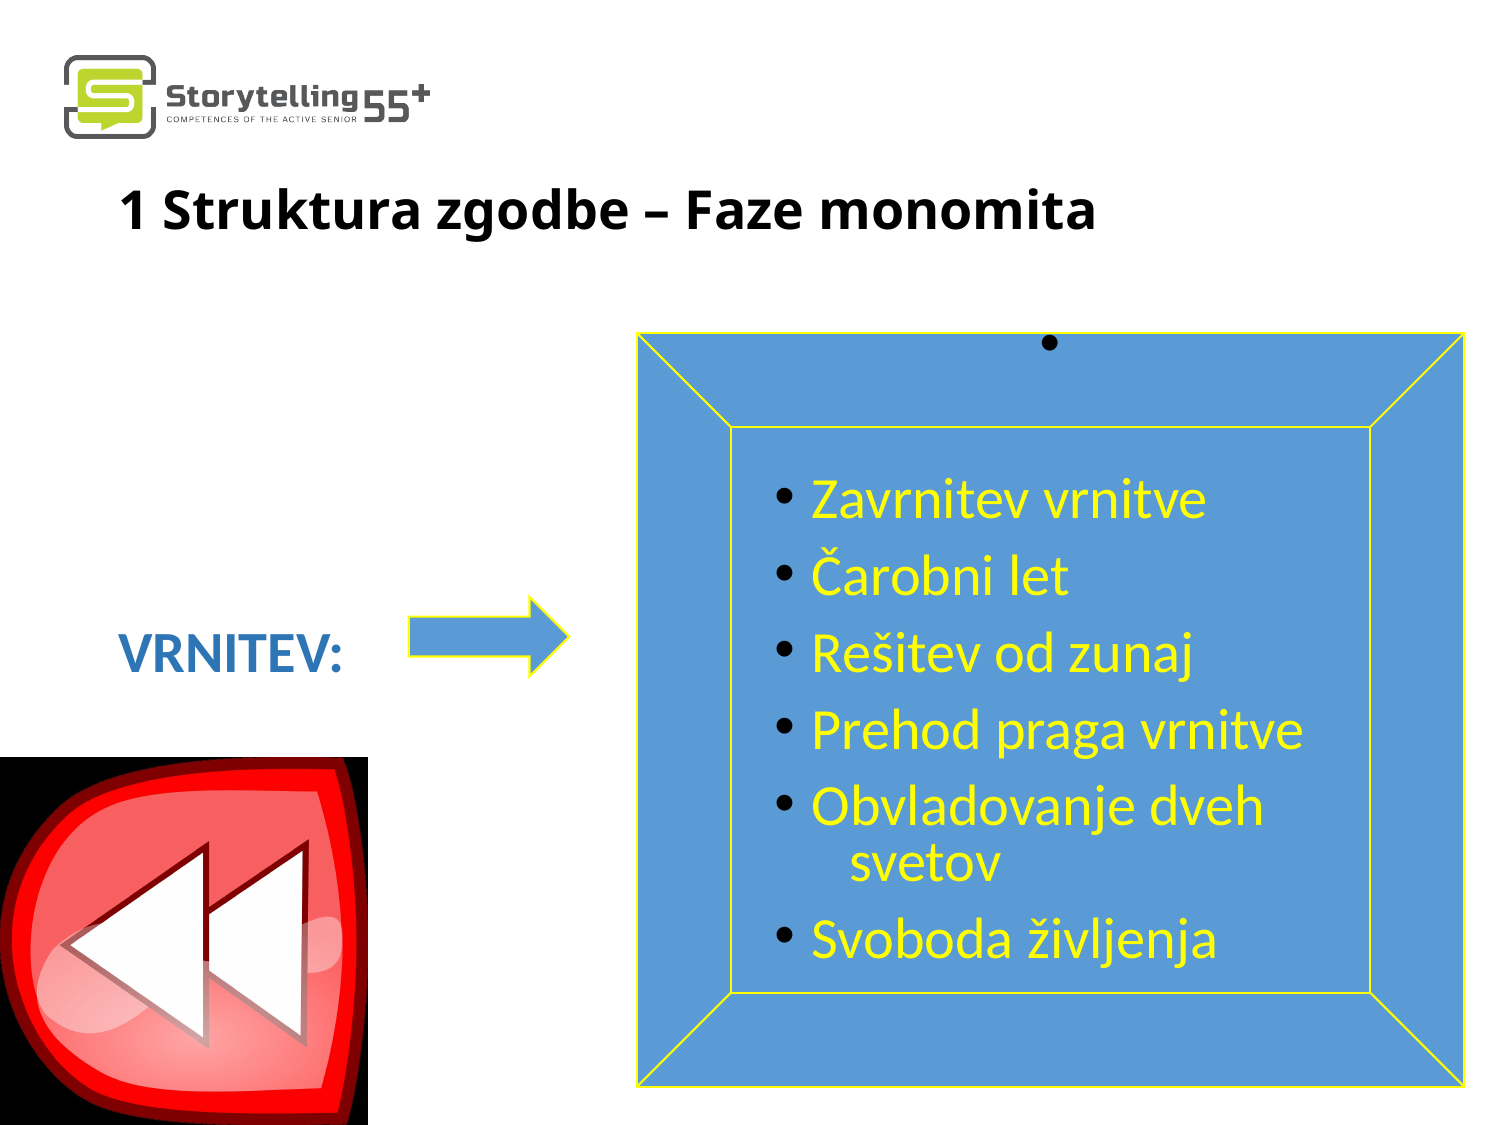

# 1 Struktura zgodbe – Faze monomita
VRNITEV:
Zavrnitev vrnitve
Čarobni let
Rešitev od zunaj
Prehod praga vrnitve
Obvladovanje dveh svetov
Svoboda življenja